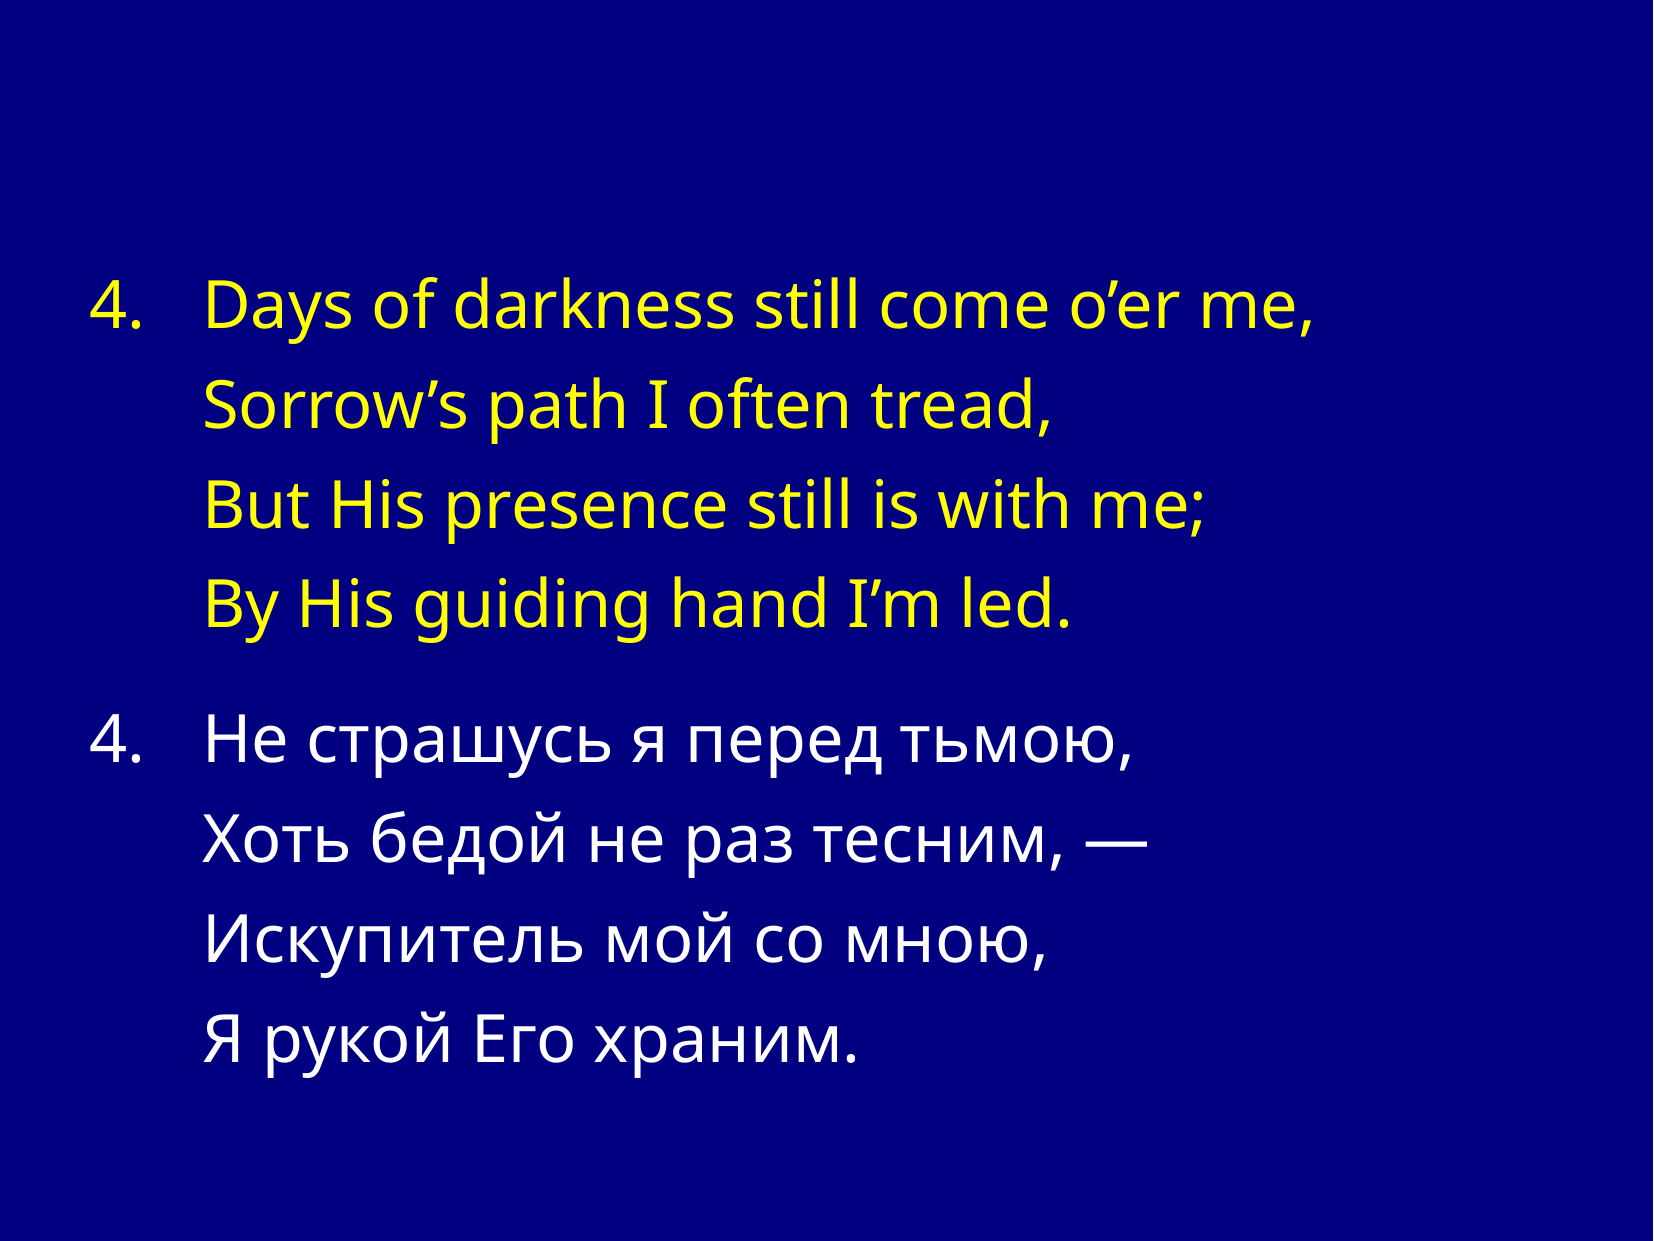

4.	Days of darkness still come o’er me,
	Sorrow’s path I often tread,
	But His presence still is with me;
	By His guiding hand I’m led.
4.	Не страшусь я перед тьмою,
	Хоть бедой не раз тесним, —
	Искупитель мой со мною,
	Я рукой Его храним.